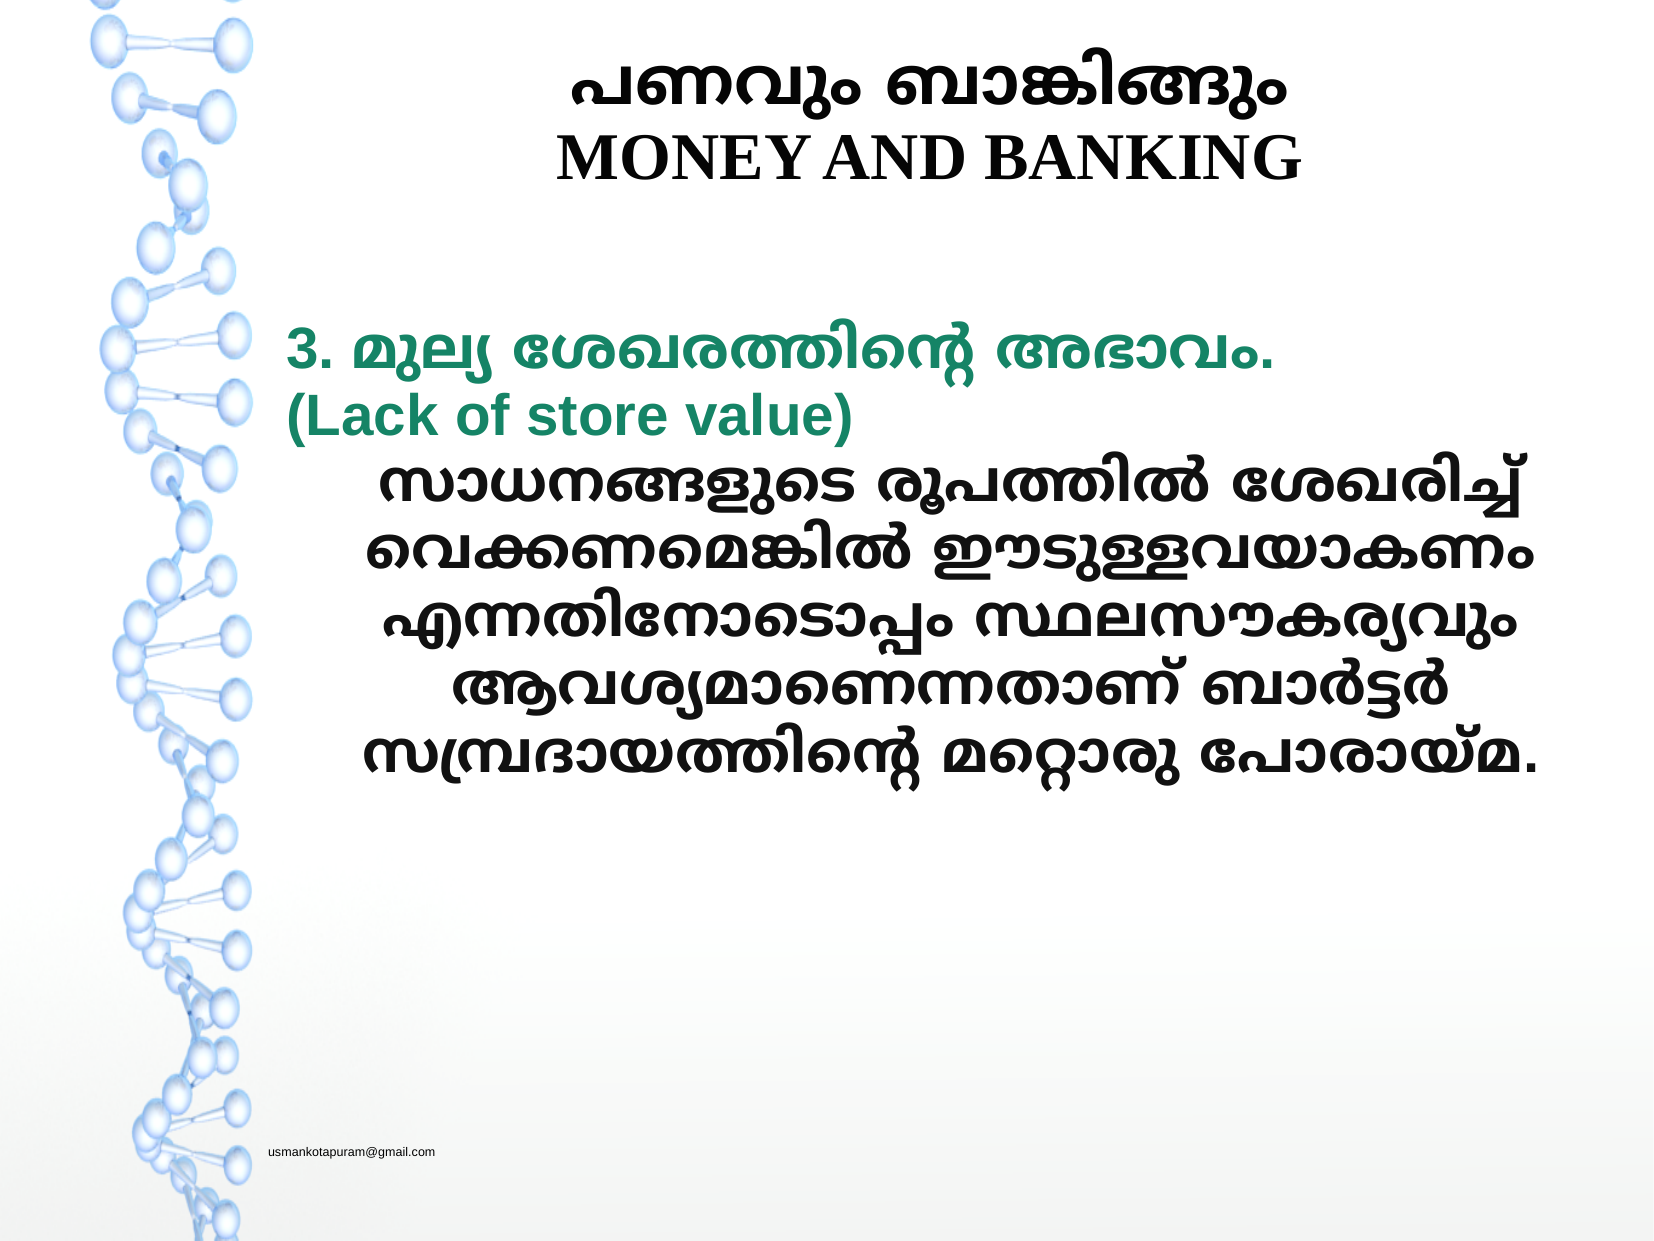

# പണവും ബാങ്കിങ്ങും MONEY AND BANKING
3. മുല്യ ശേഖരത്തിന്റെ അഭാവം.
(Lack of store value)
സാധനങ്ങളുടെ രൂപത്തിൽ ശേഖരിച്ച് വെക്കണമെങ്കിൽ ഈടുള്ളവയാകണം എന്നതിനോടൊപ്പം സ്ഥലസൗകര്യവും ആവശ്യമാണെന്നതാണ് ബാർട്ടർ സമ്പ്രദായത്തിന്റെ മറ്റൊരു പോരായ്മ.